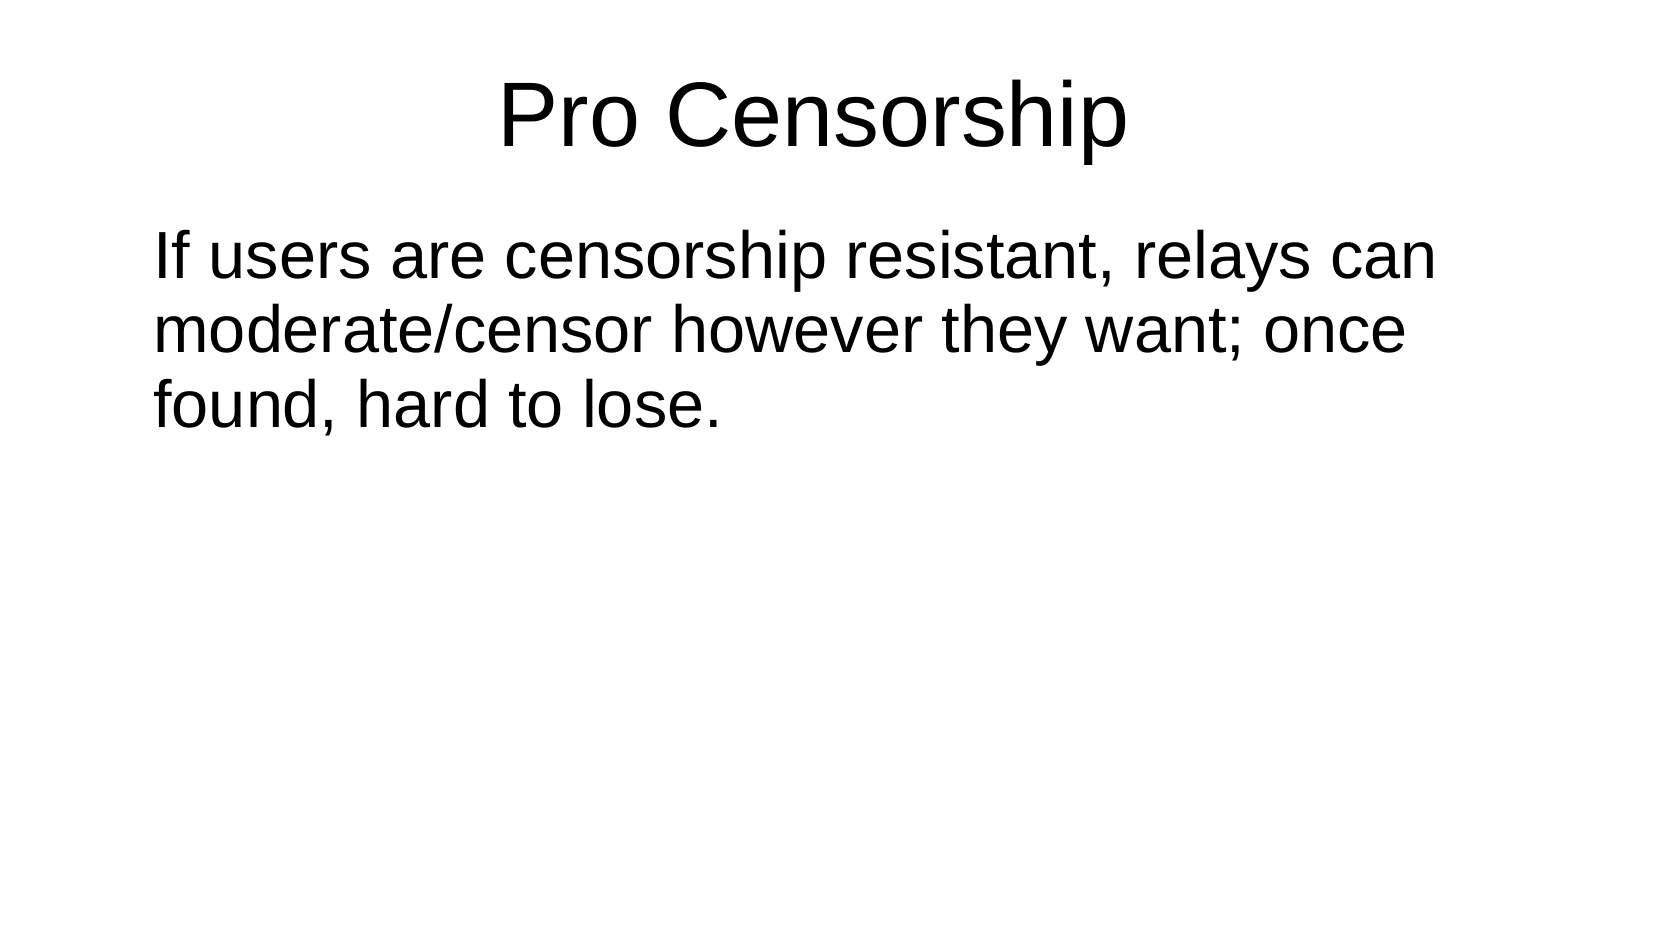

# Pro Censorship
If users are censorship resistant, relays can moderate/censor however they want; once found, hard to lose.